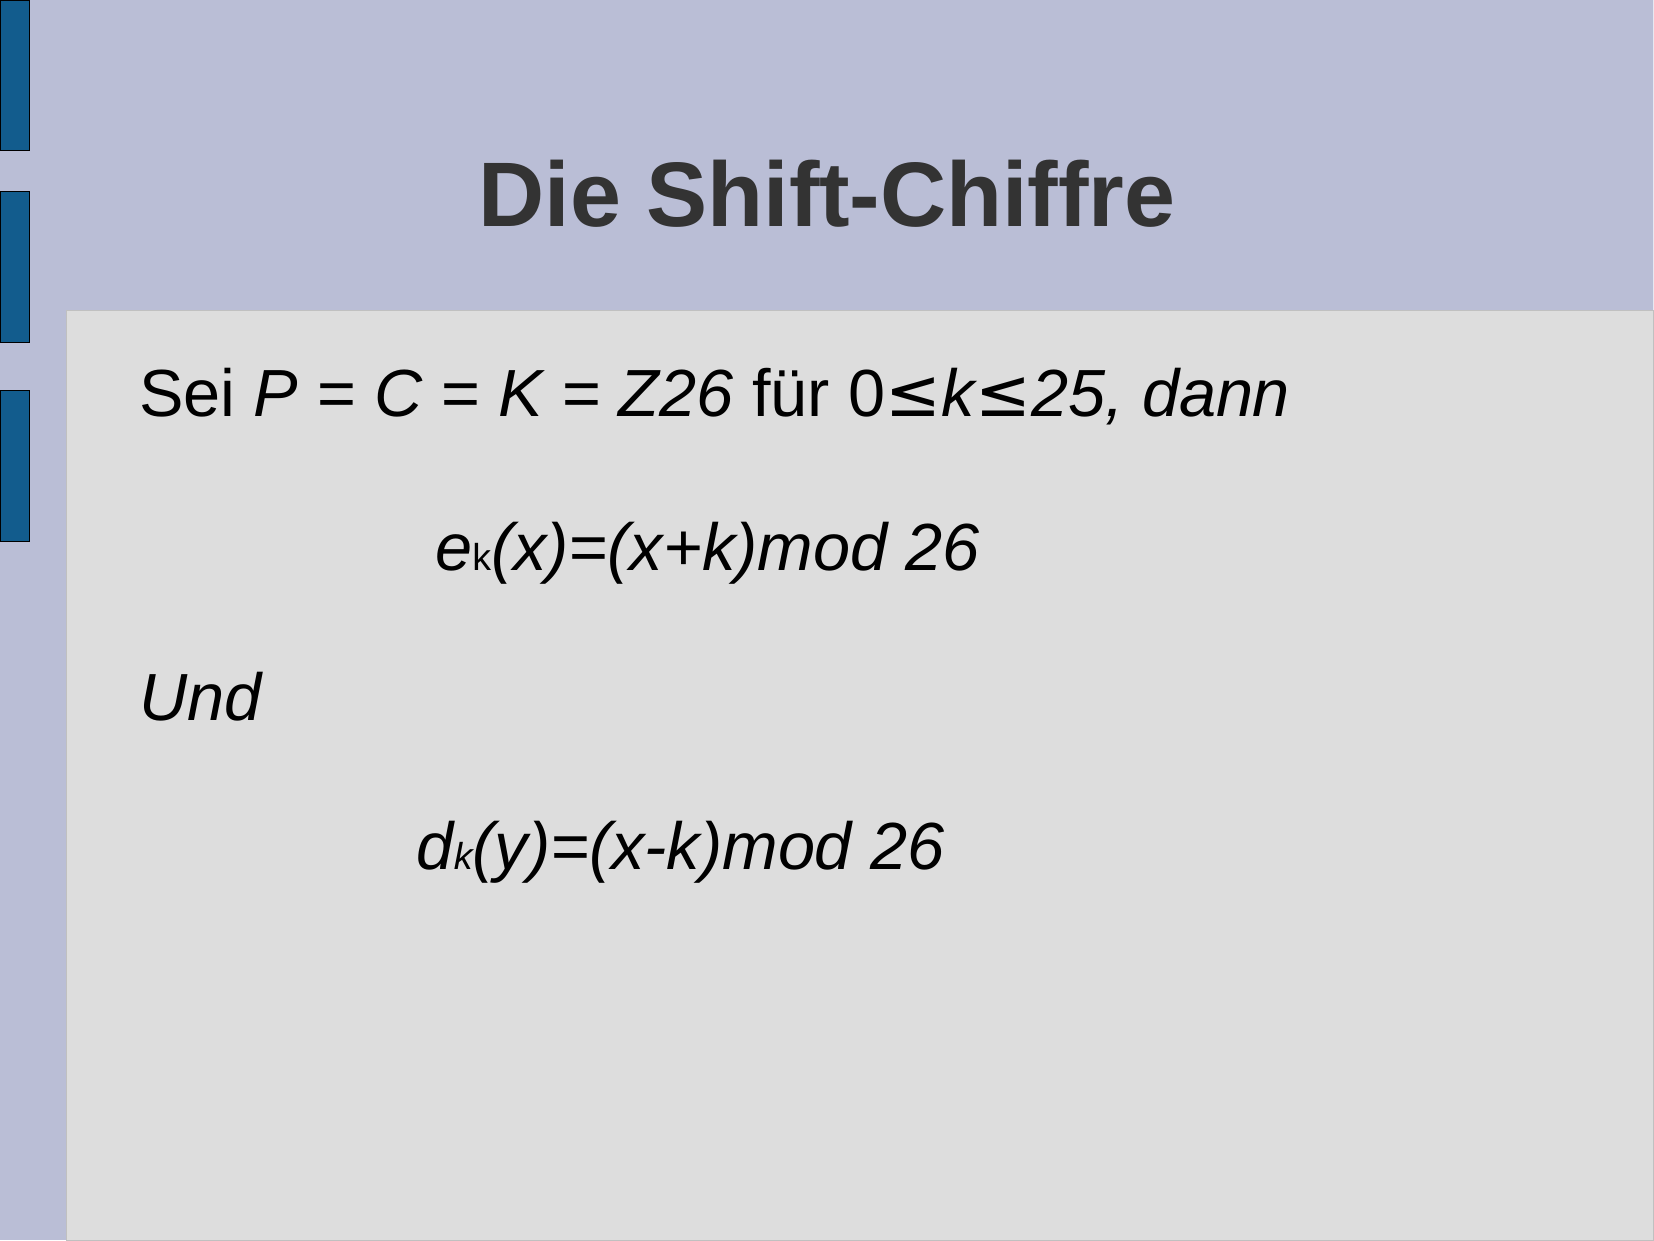

# Die Shift-Chiffre
Sei P = C = K = Z26 für 0≤k≤25, dann
 ek(x)=(x+k)mod 26
Und
 dk(y)=(x-k)mod 26